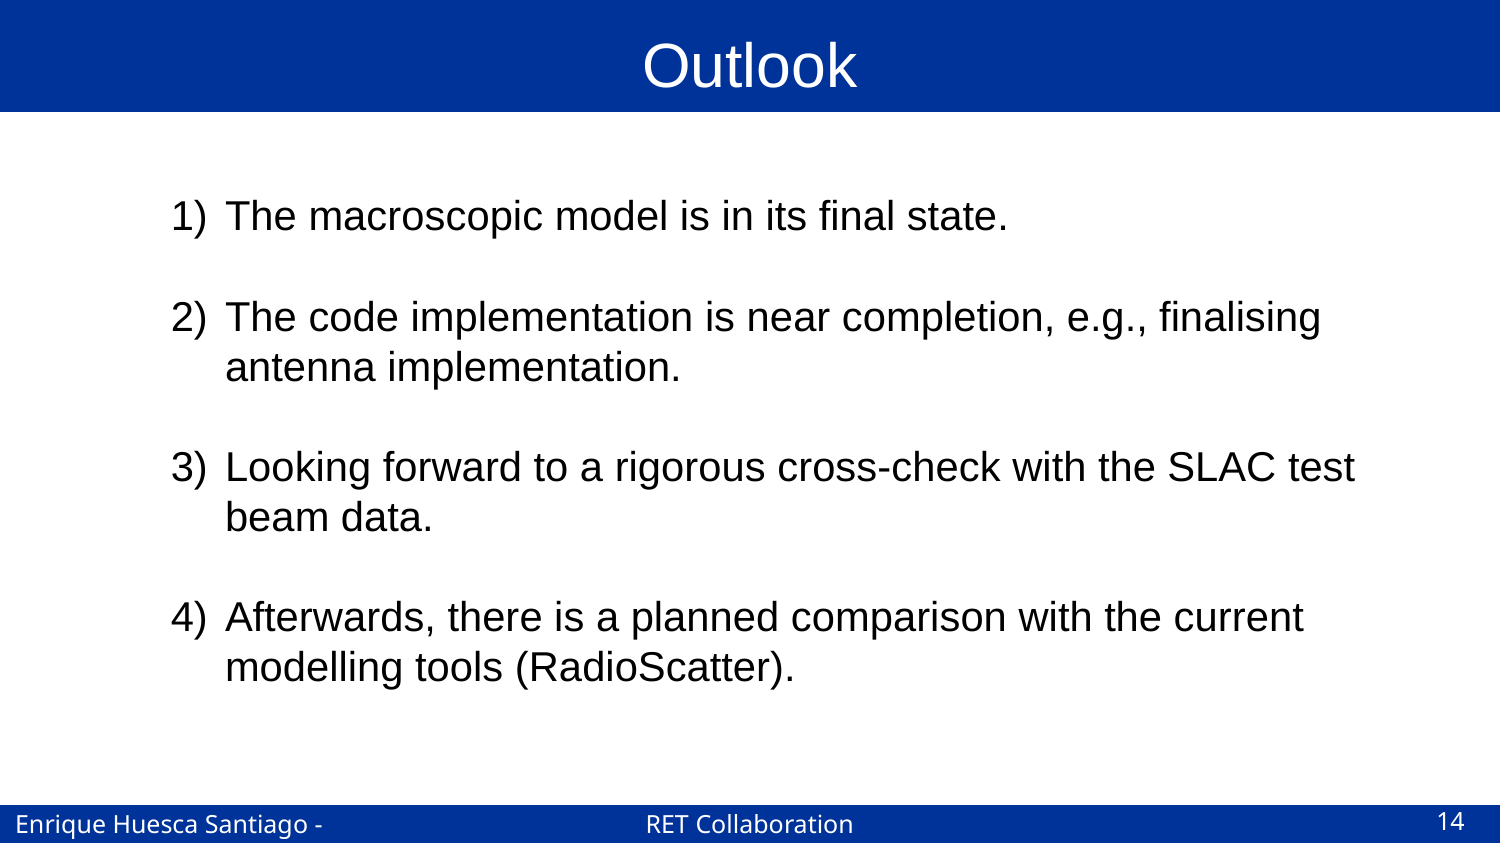

# Outlook
The macroscopic model is in its final state.
The code implementation is near completion, e.g., finalising antenna implementation.
Looking forward to a rigorous cross-check with the SLAC test beam data.
Afterwards, there is a planned comparison with the current modelling tools (RadioScatter).